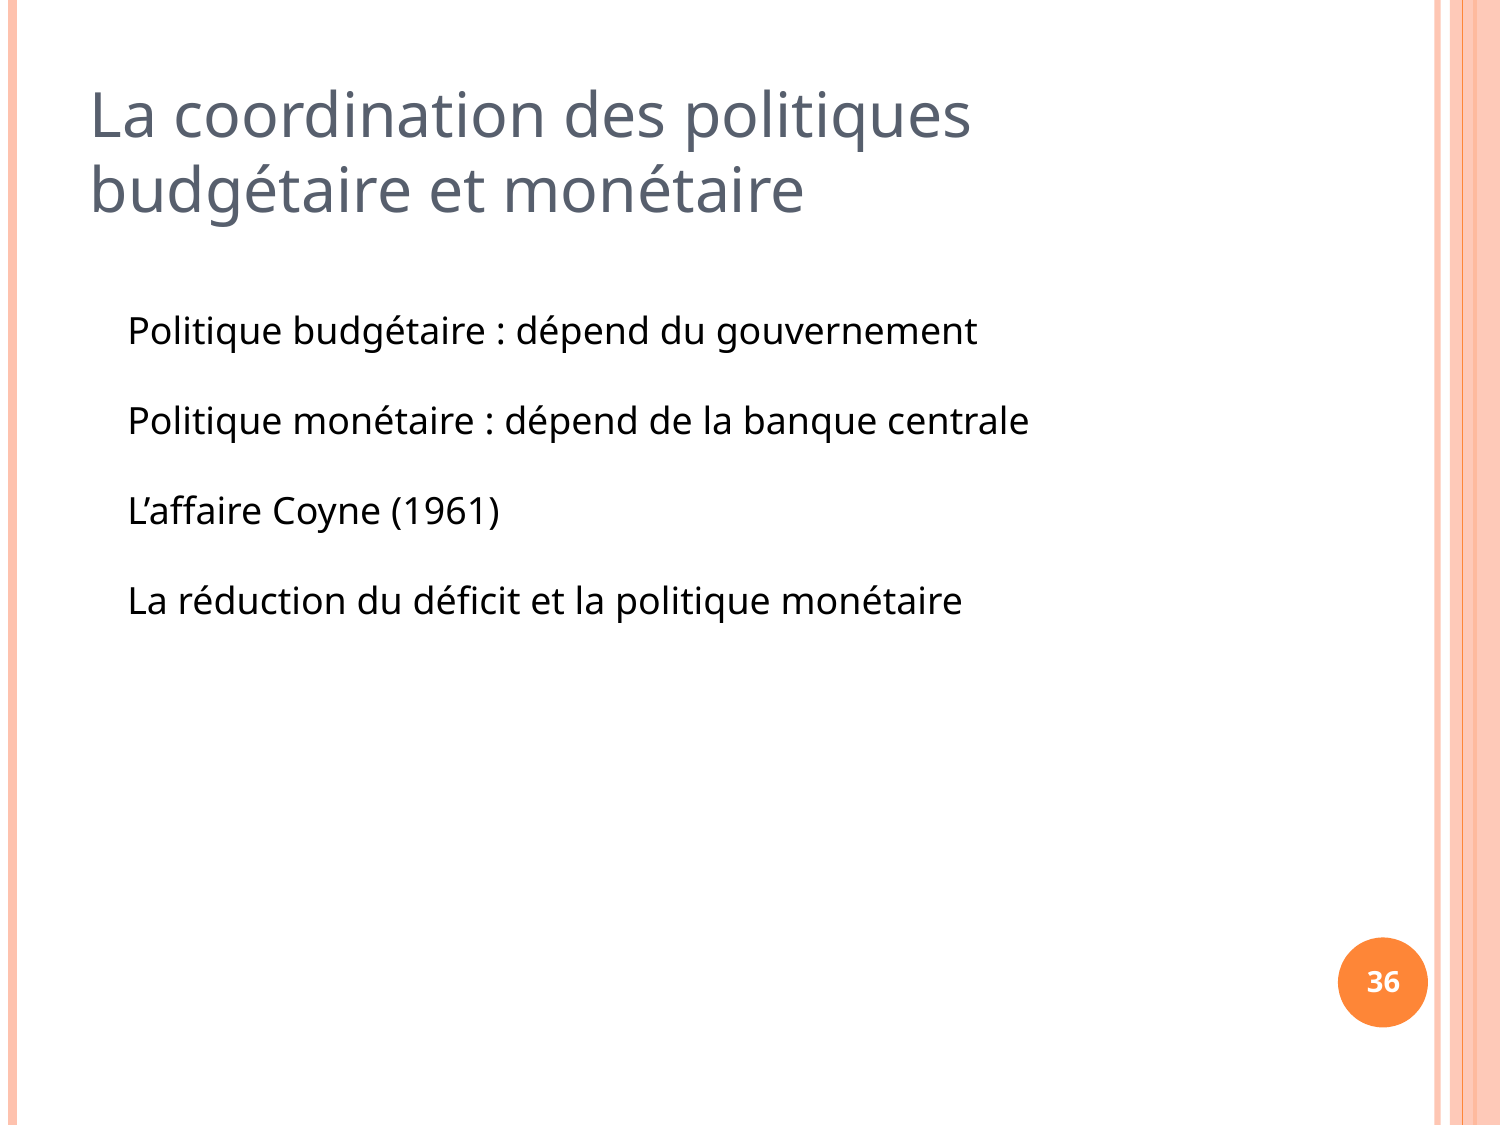

# La coordination des politiques budgétaire et monétaire
Politique budgétaire : dépend du gouvernement
Politique monétaire : dépend de la banque centrale
L’affaire Coyne (1961)
La réduction du déficit et la politique monétaire